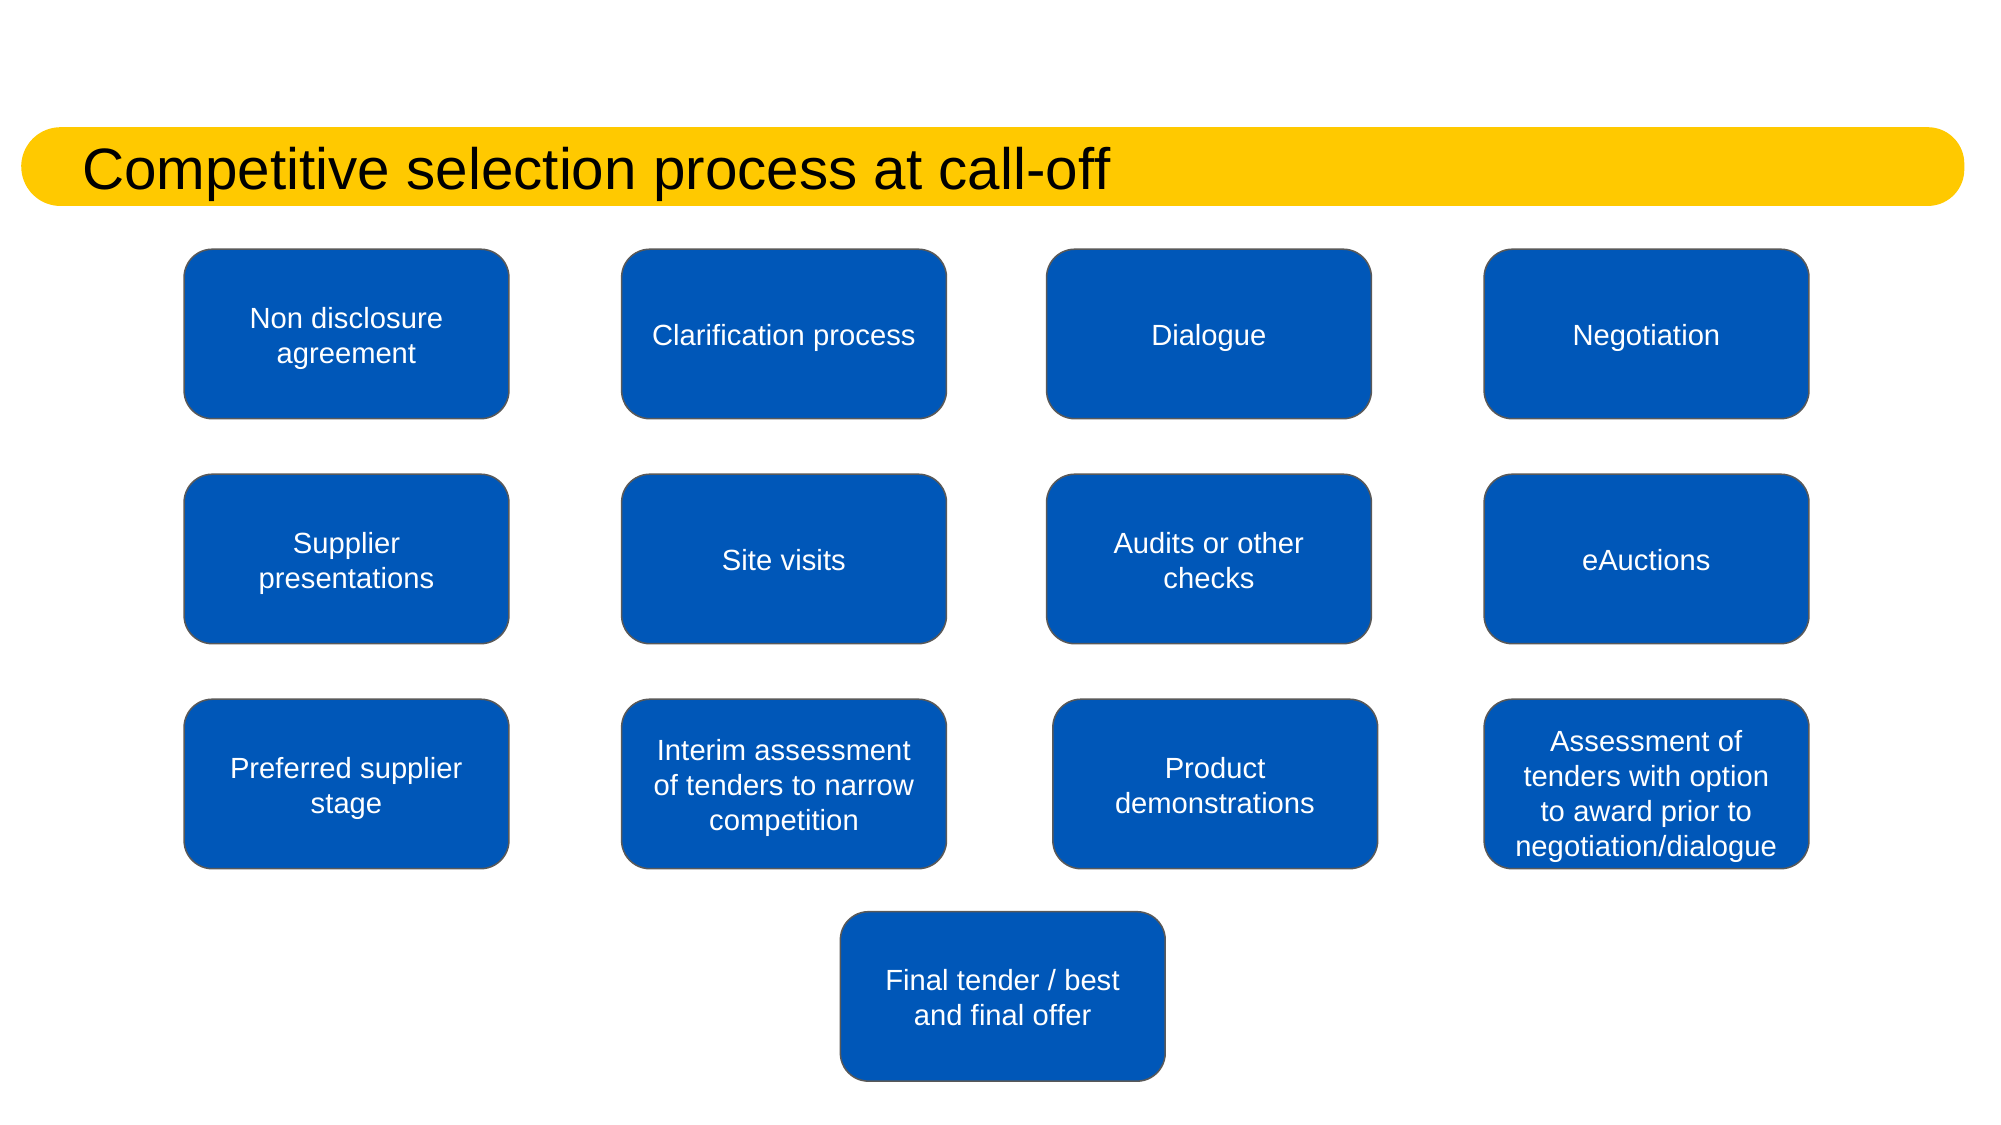

# Competitive selection process at call-off
Non disclosure agreement
Clarification process
Dialogue
Negotiation
Supplier presentations
Site visits
Audits or other checks
eAuctions
Preferred supplier stage
Interim assessment of tenders to narrow competition
Product demonstrations
Assessment of tenders with option to award prior to negotiation/dialogue
Final tender / best and final offer